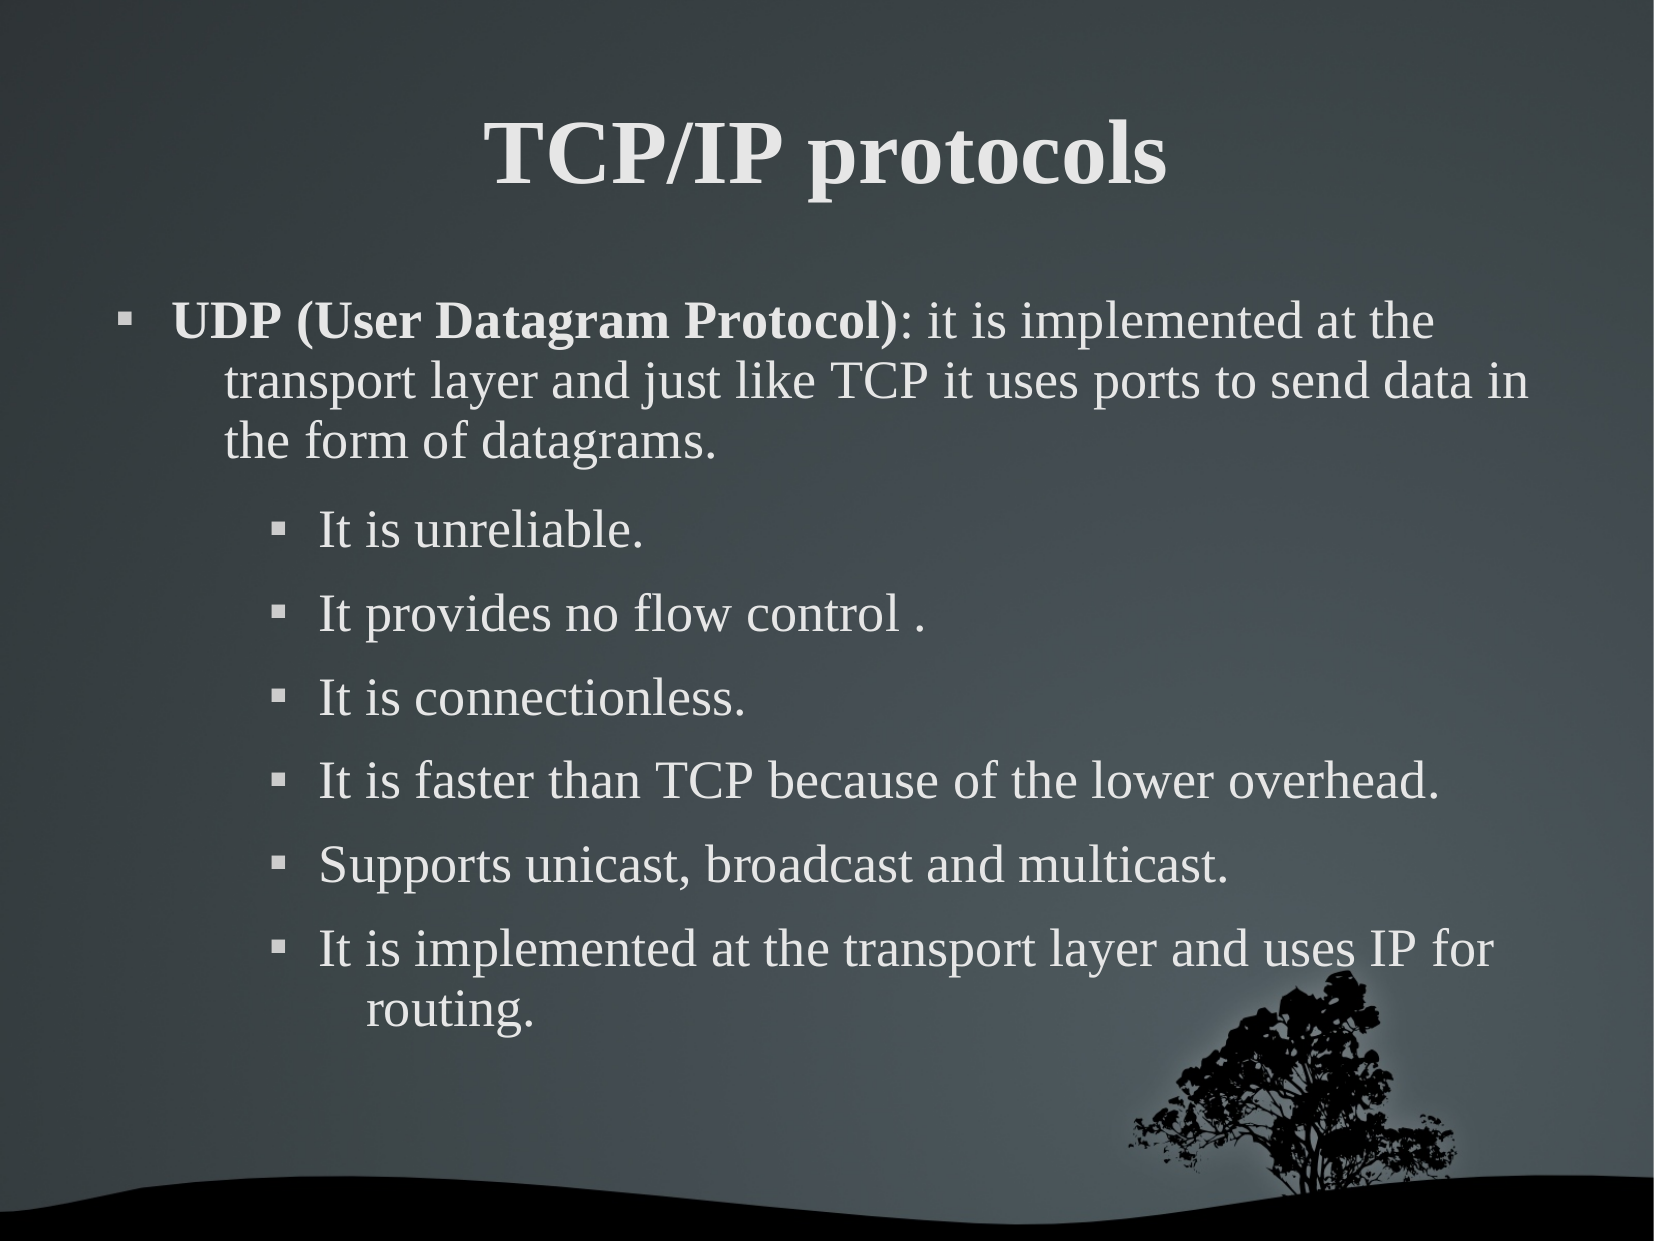

TCP/IP protocols
# UDP (User Datagram Protocol): it is implemented at the transport layer and just like TCP it uses ports to send data in the form of datagrams.
It is unreliable.
It provides no flow control .
It is connectionless.
It is faster than TCP because of the lower overhead.
Supports unicast, broadcast and multicast.
It is implemented at the transport layer and uses IP for routing.